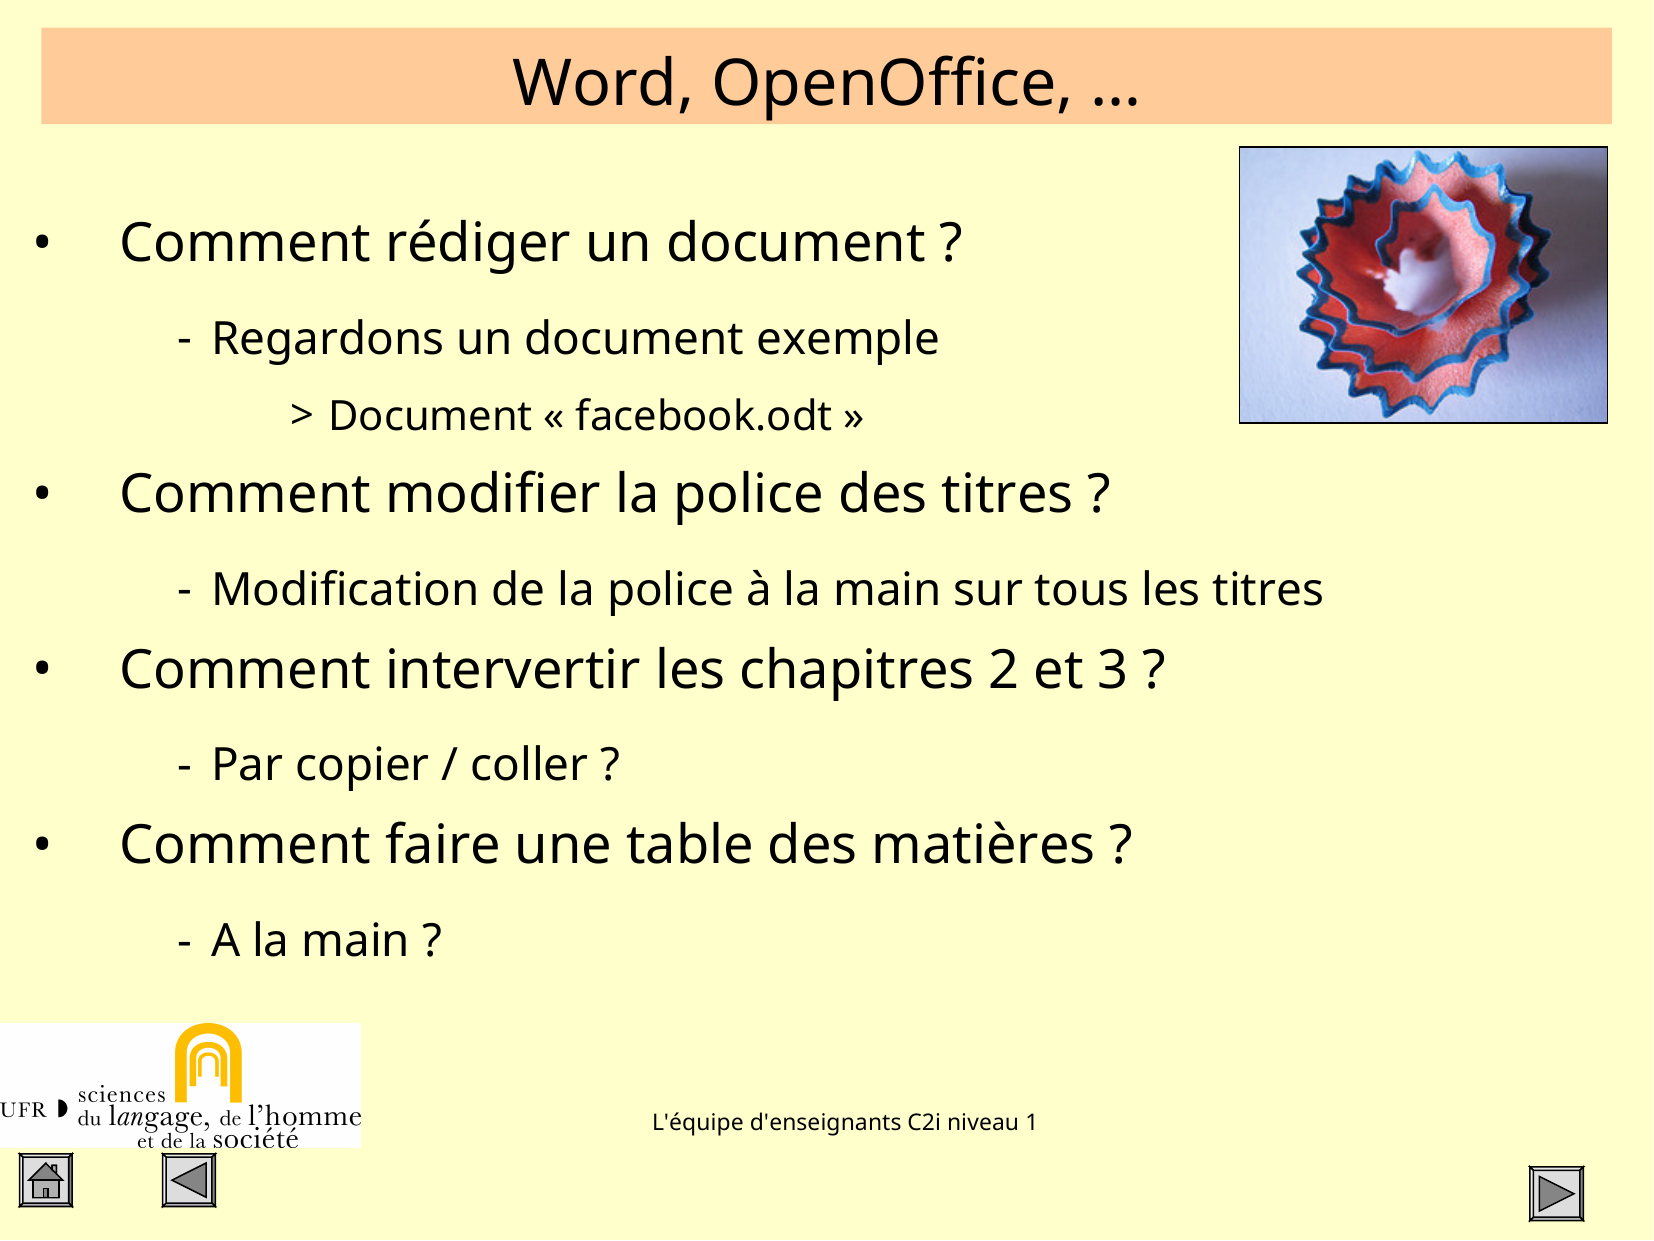

# Word, OpenOffice, …
Comment rédiger un document ?
Regardons un document exemple
Document « facebook.odt »
Comment modifier la police des titres ?
Modification de la police à la main sur tous les titres
Comment intervertir les chapitres 2 et 3 ?
Par copier / coller ?
Comment faire une table des matières ?
A la main ?